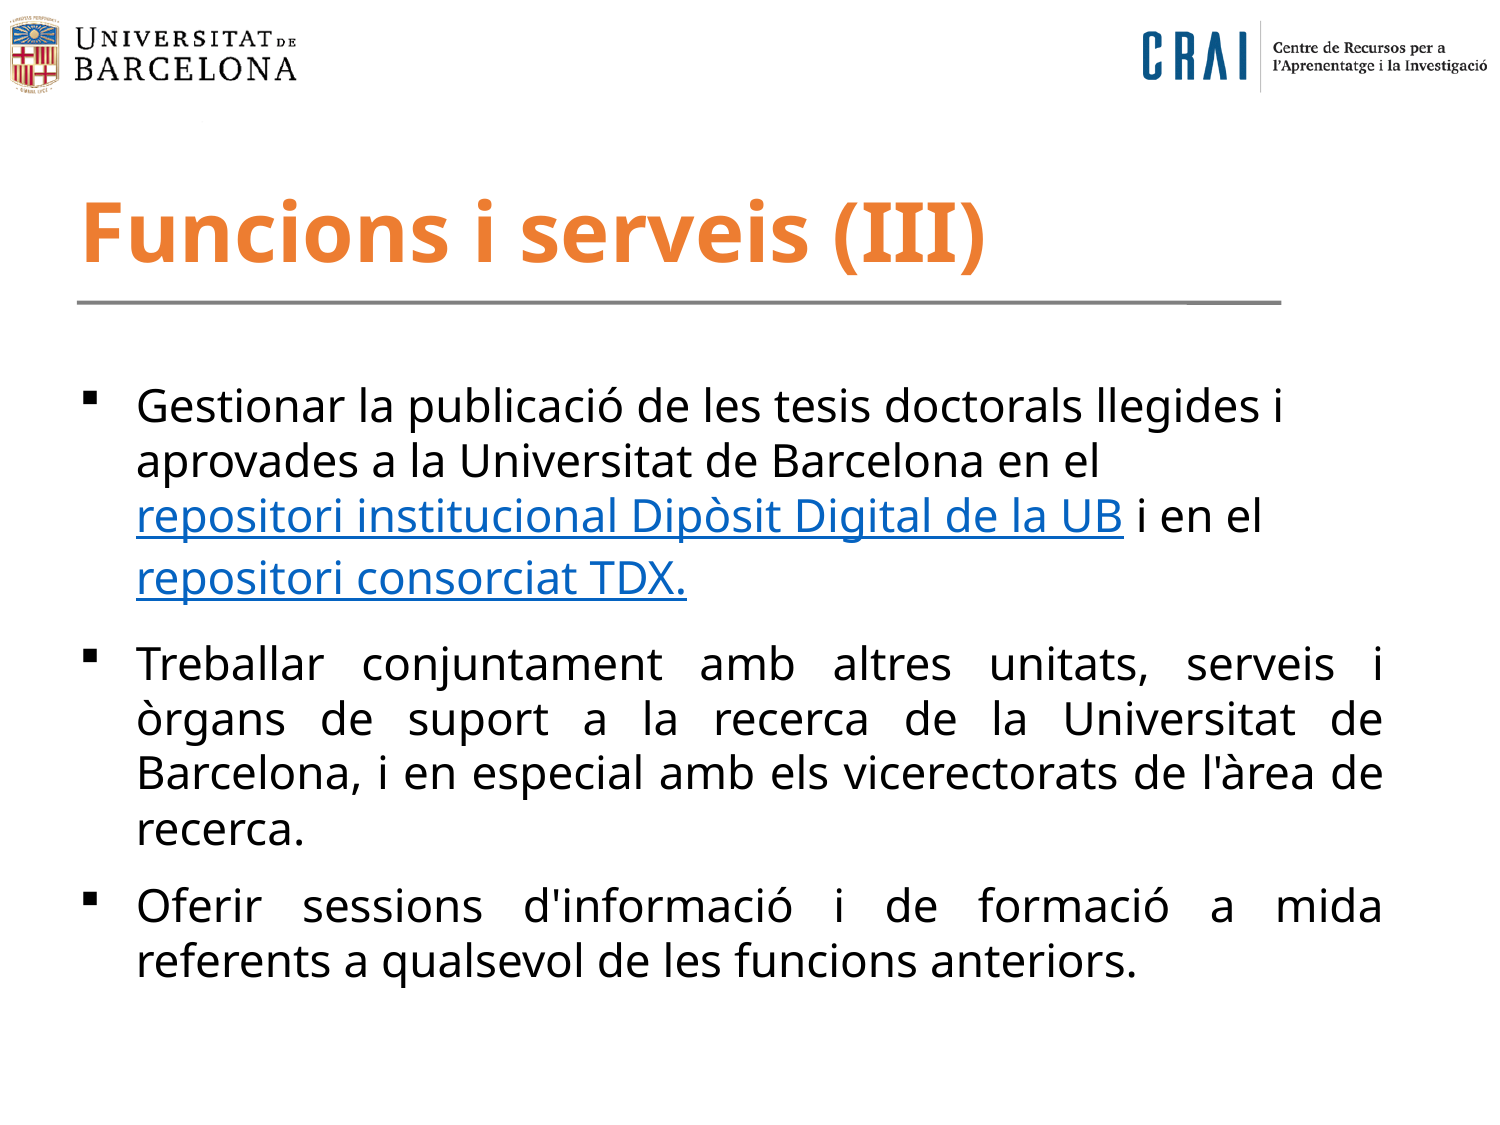

Funcions i serveis (III)
Gestionar la publicació de les tesis doctorals llegides i aprovades a la Universitat de Barcelona en el repositori institucional Dipòsit Digital de la UB i en el repositori consorciat TDX.
Treballar conjuntament amb altres unitats, serveis i òrgans de suport a la recerca de la Universitat de Barcelona, i en especial amb els vicerectorats de l'àrea de recerca.
Oferir sessions d'informació i de formació a mida referents a qualsevol de les funcions anteriors.